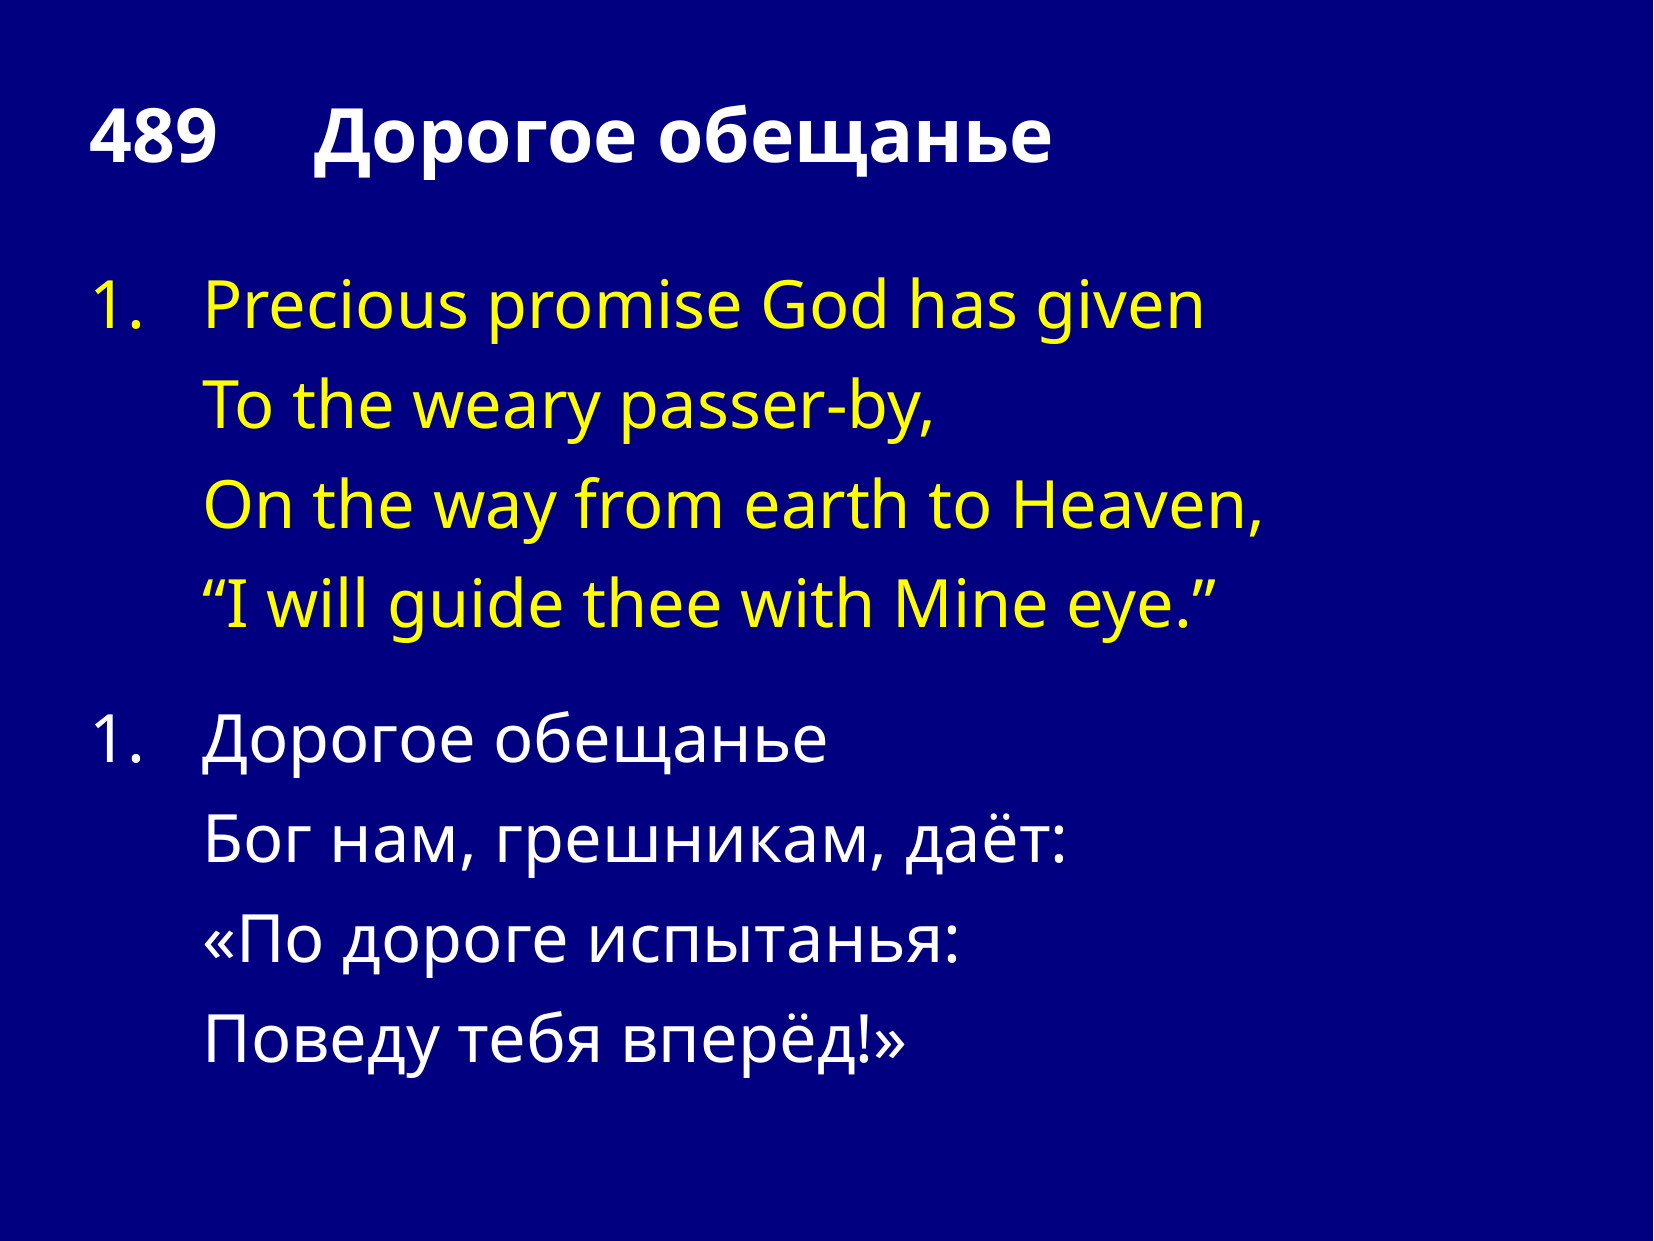

489	Дорогое обещанье
1.	Precious promise God has given
	To the weary passer-by,
	On the way from earth to Heaven,
	“I will guide thee with Mine eye.”
1.	Дорогое обещанье
	Бог нам, грешникам, даёт:
	«По дороге испытанья:
	Поведу тебя вперёд!»